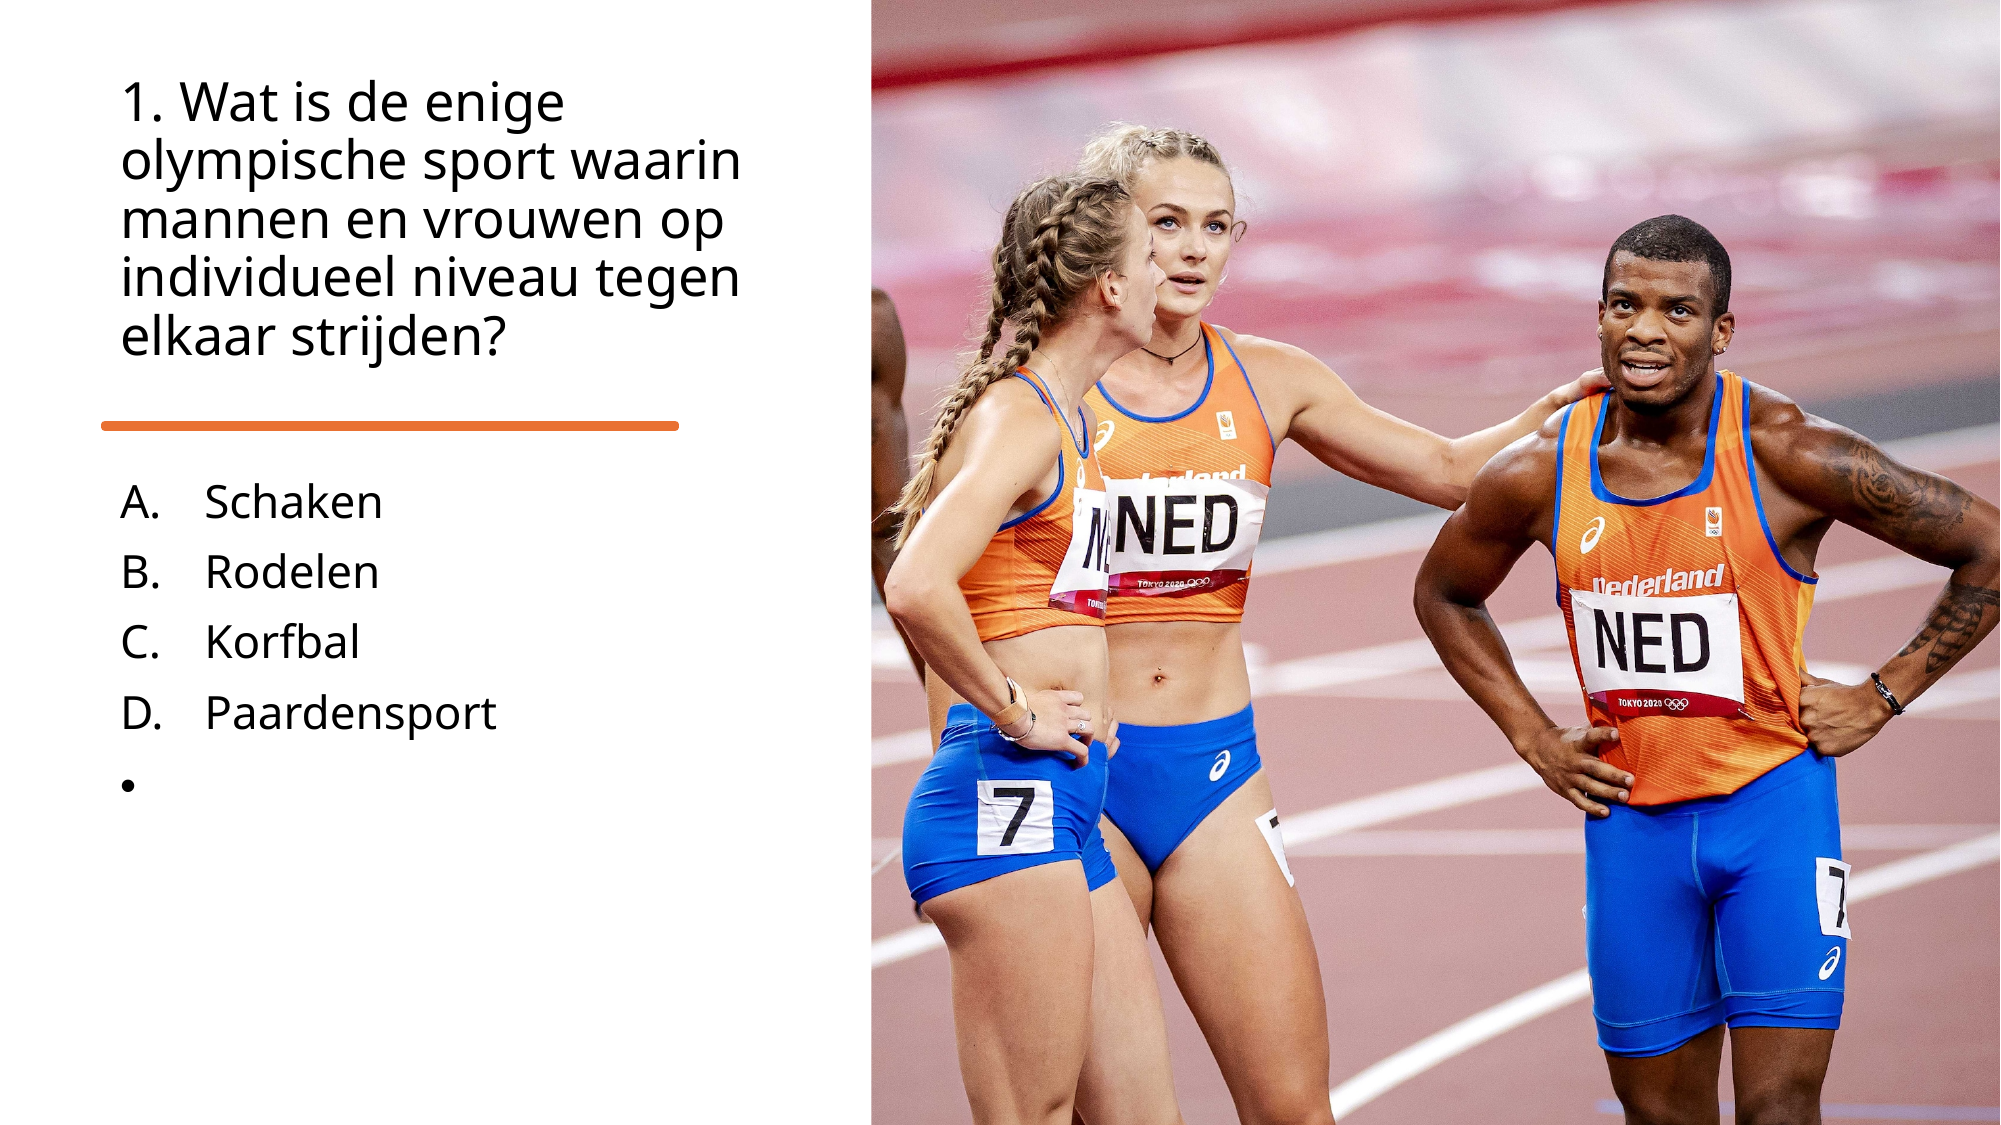

# 1. Wat is de enige olympische sport waarin mannen en vrouwen op individueel niveau tegen elkaar strijden?
Schaken
Rodelen
Korfbal
Paardensport